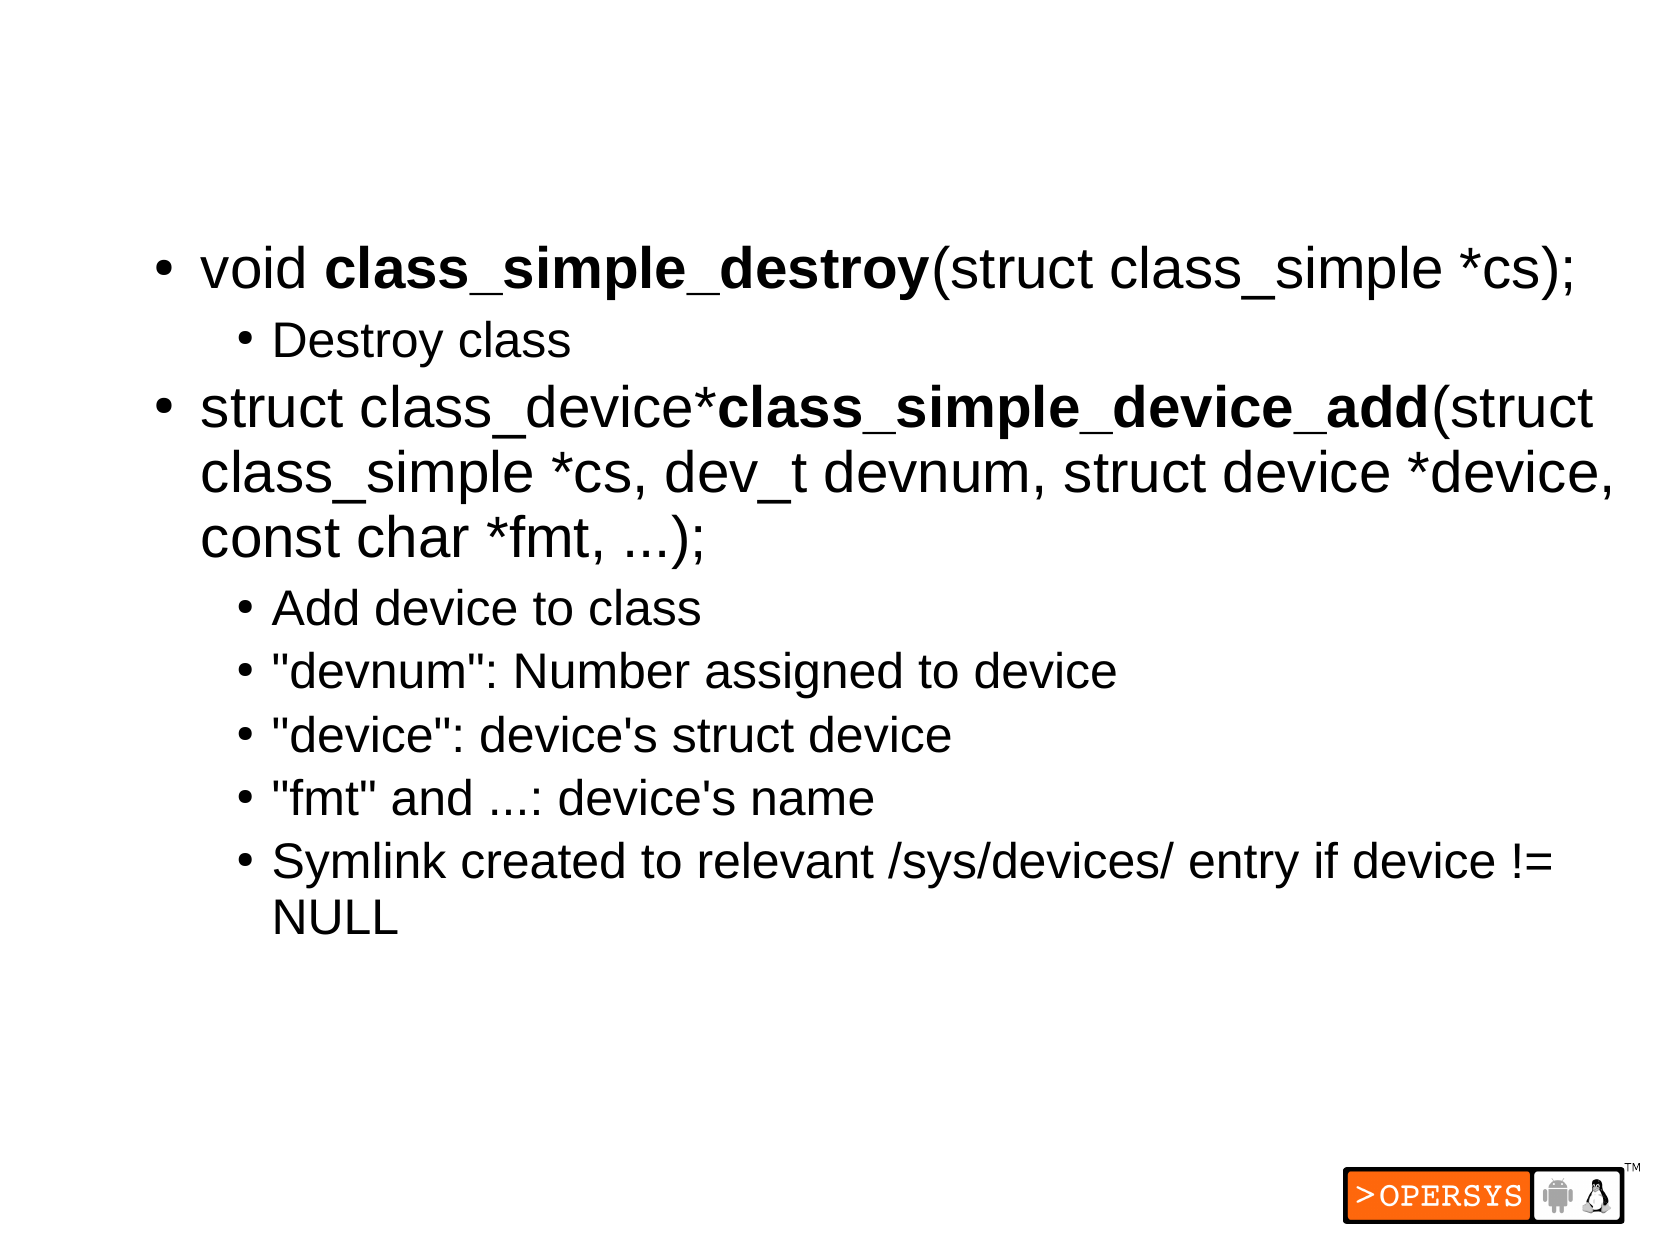

# void class_simple_destroy(struct class_simple *cs);
Destroy class
struct class_device*class_simple_device_add(struct class_simple *cs, dev_t devnum, struct device *device, const char *fmt, ...);
Add device to class
"devnum": Number assigned to device
"device": device's struct device
"fmt" and ...: device's name
Symlink created to relevant /sys/devices/ entry if device != NULL